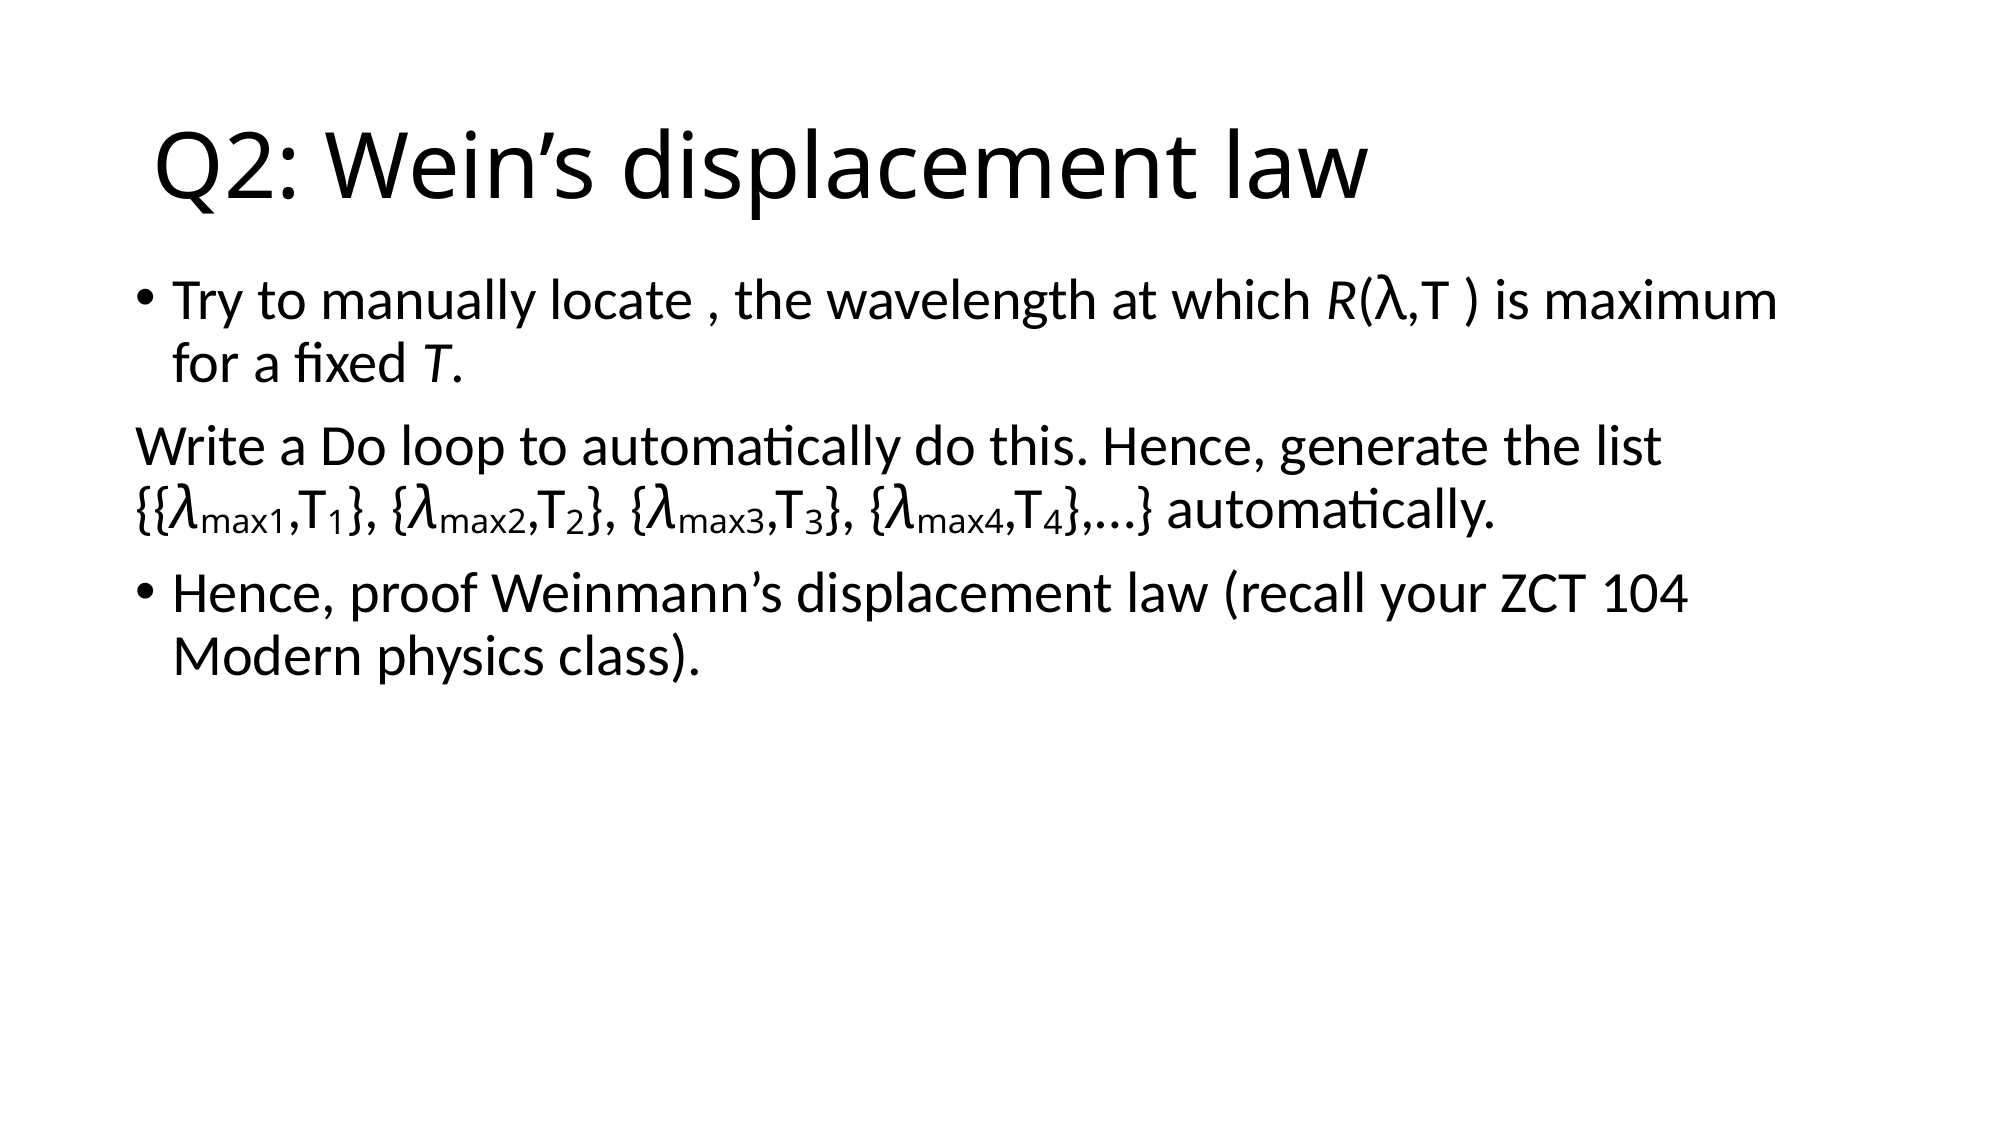

# Q2: Wein’s displacement law
Try to manually locate , the wavelength at which R(λ,T ) is maximum for a fixed T.
Write a Do loop to automatically do this. Hence, generate the list {{λmax1,T1}, {λmax2,T2}, {λmax3,T3}, {λmax4,T4},…} automatically.
Hence, proof Weinmann’s displacement law (recall your ZCT 104 Modern physics class).